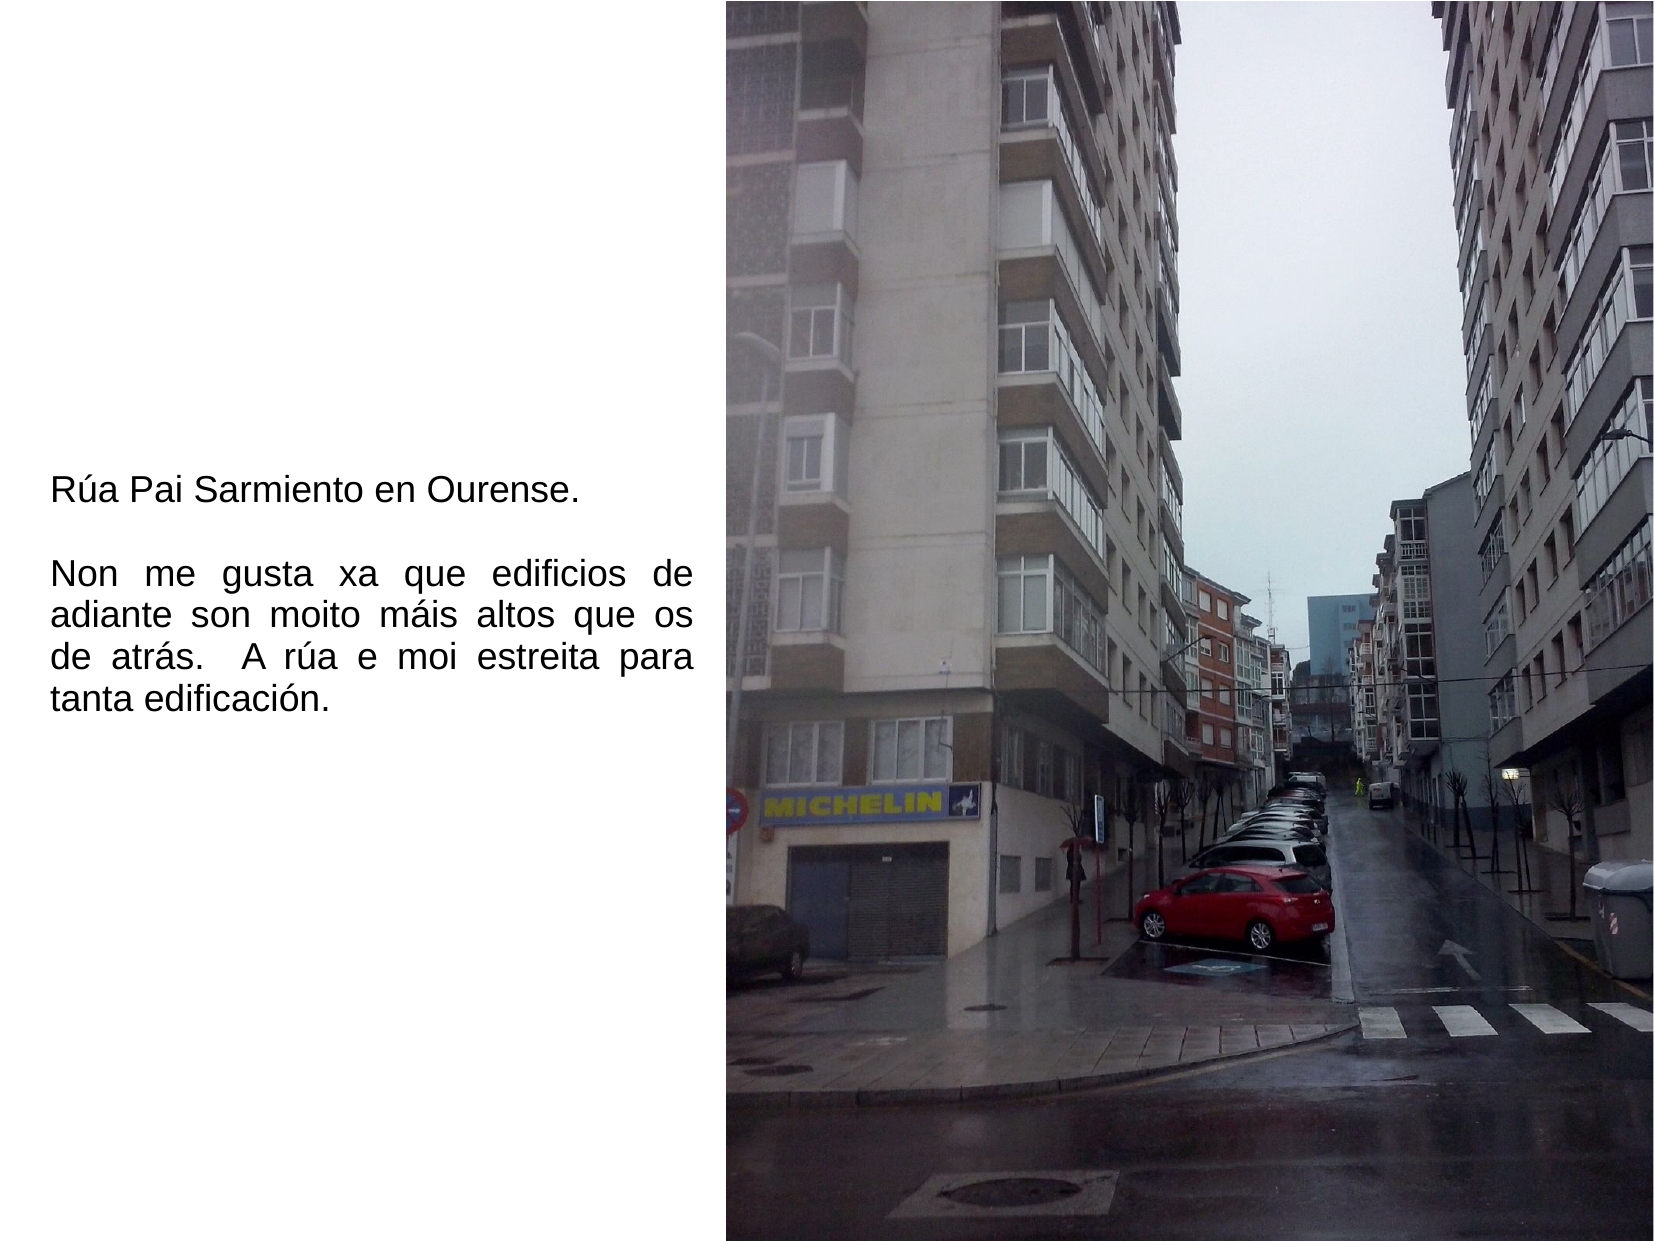

Rúa Pai Sarmiento en Ourense.
Non me gusta xa que edificios de adiante son moito máis altos que os de atrás. A rúa e moi estreita para tanta edificación.